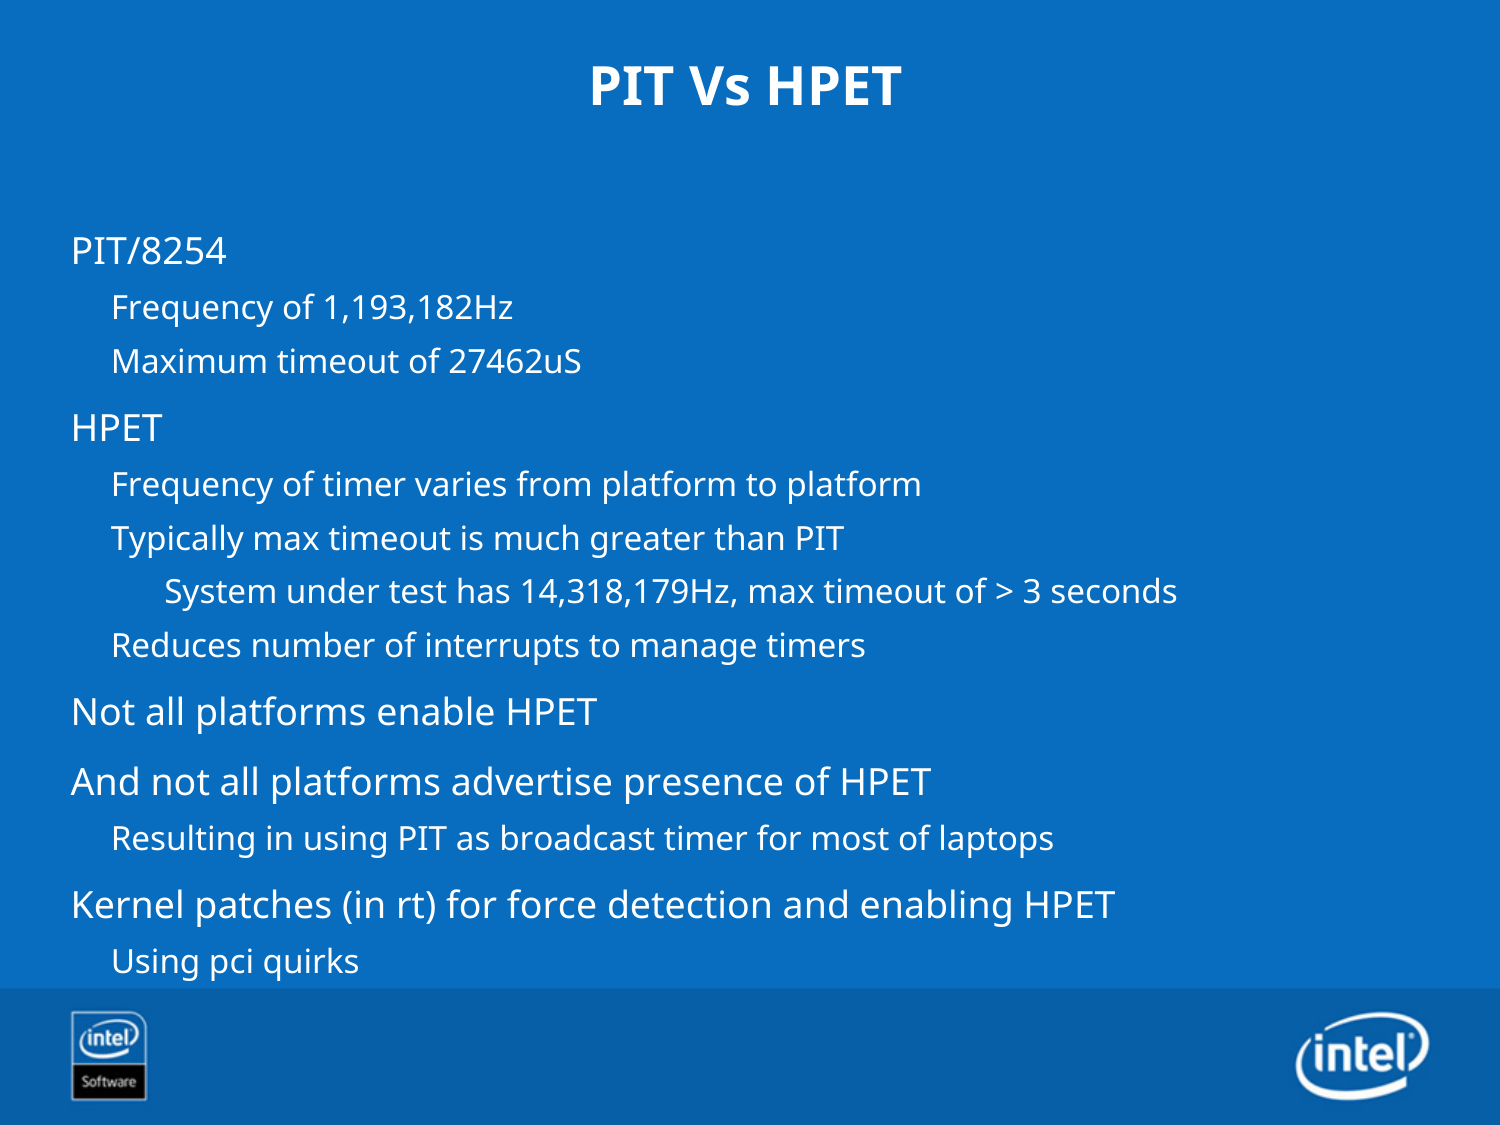

# PIT Vs HPET
PIT/8254
Frequency of 1,193,182Hz
Maximum timeout of 27462uS
HPET
Frequency of timer varies from platform to platform
Typically max timeout is much greater than PIT
System under test has 14,318,179Hz, max timeout of > 3 seconds
Reduces number of interrupts to manage timers
Not all platforms enable HPET
And not all platforms advertise presence of HPET
Resulting in using PIT as broadcast timer for most of laptops
Kernel patches (in rt) for force detection and enabling HPET
Using pci quirks